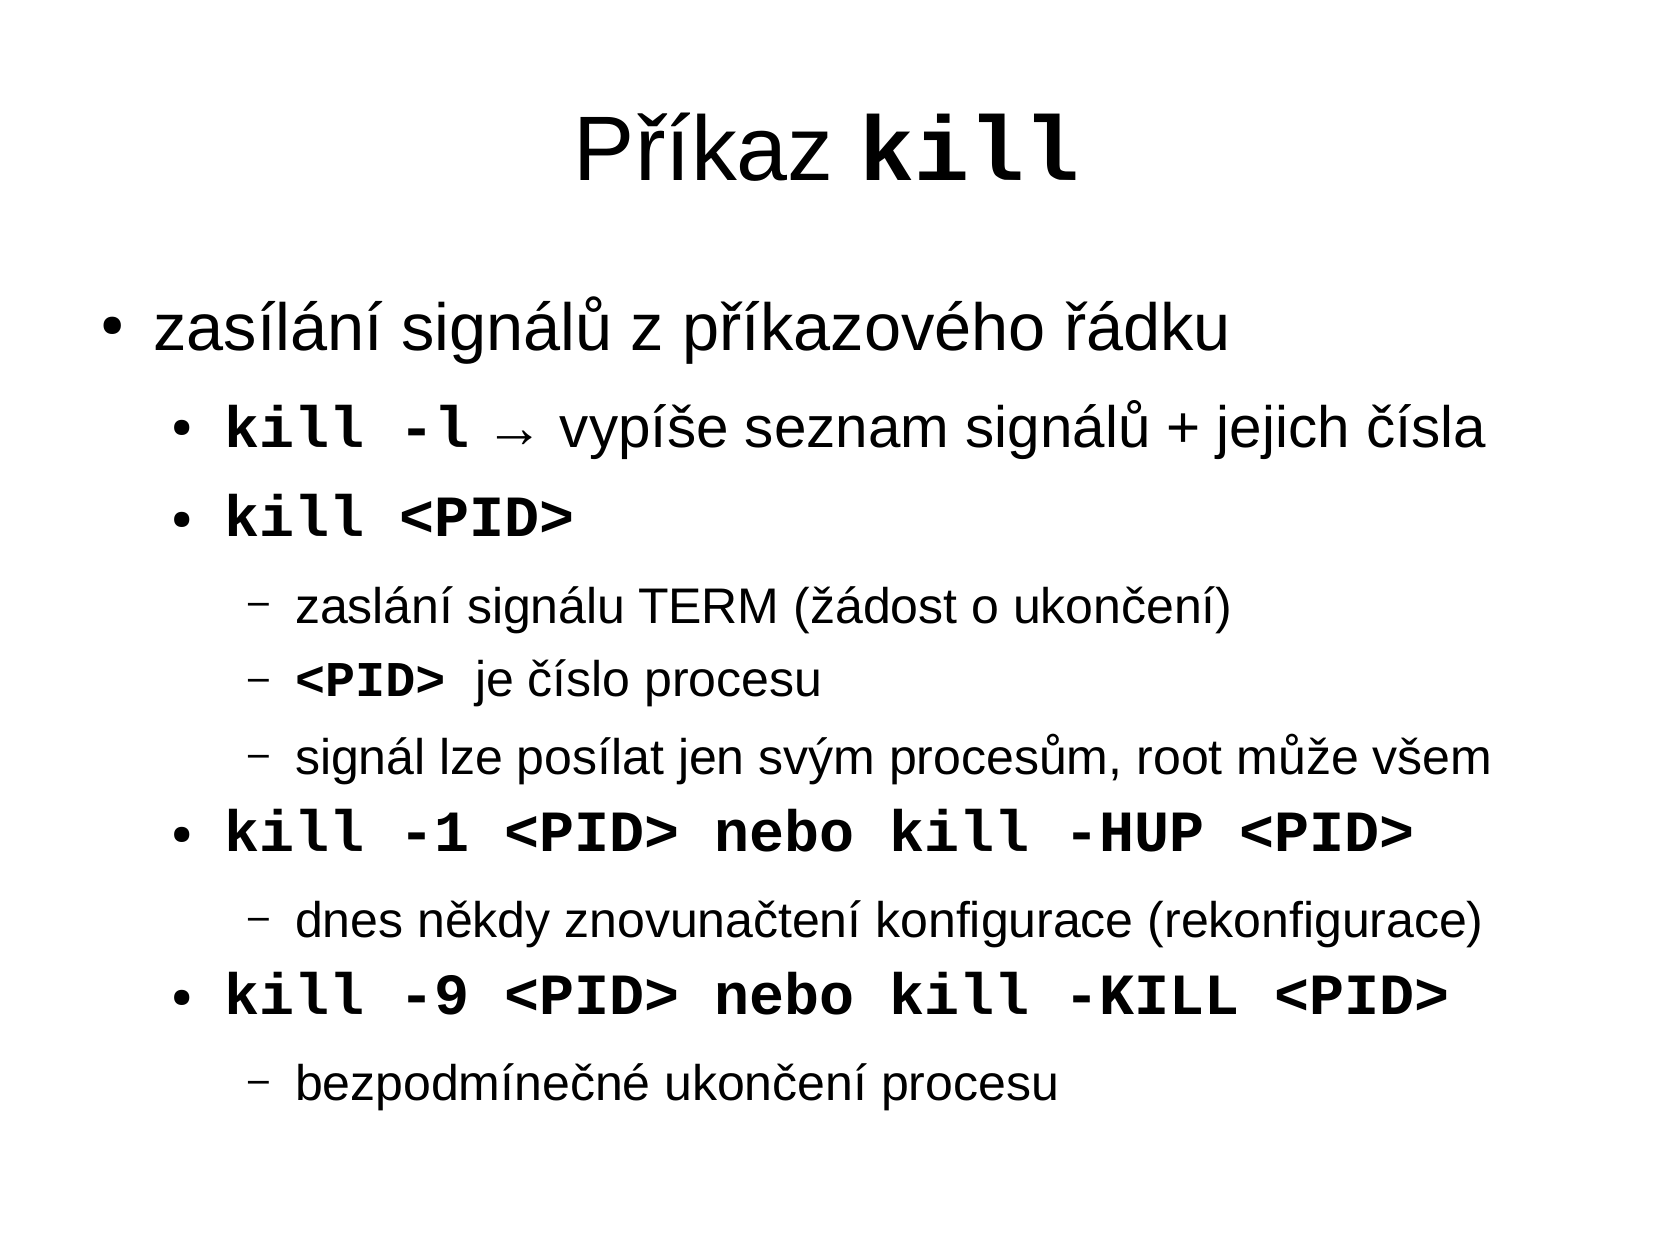

# Příkaz kill
zasílání signálů z příkazového řádku
kill -l → vypíše seznam signálů + jejich čísla
kill <PID>
zaslání signálu TERM (žádost o ukončení)
<PID> je číslo procesu
signál lze posílat jen svým procesům, root může všem
kill -1 <PID> nebo kill -HUP <PID>
dnes někdy znovunačtení konfigurace (rekonfigurace)
kill -9 <PID> nebo kill -KILL <PID>
bezpodmínečné ukončení procesu